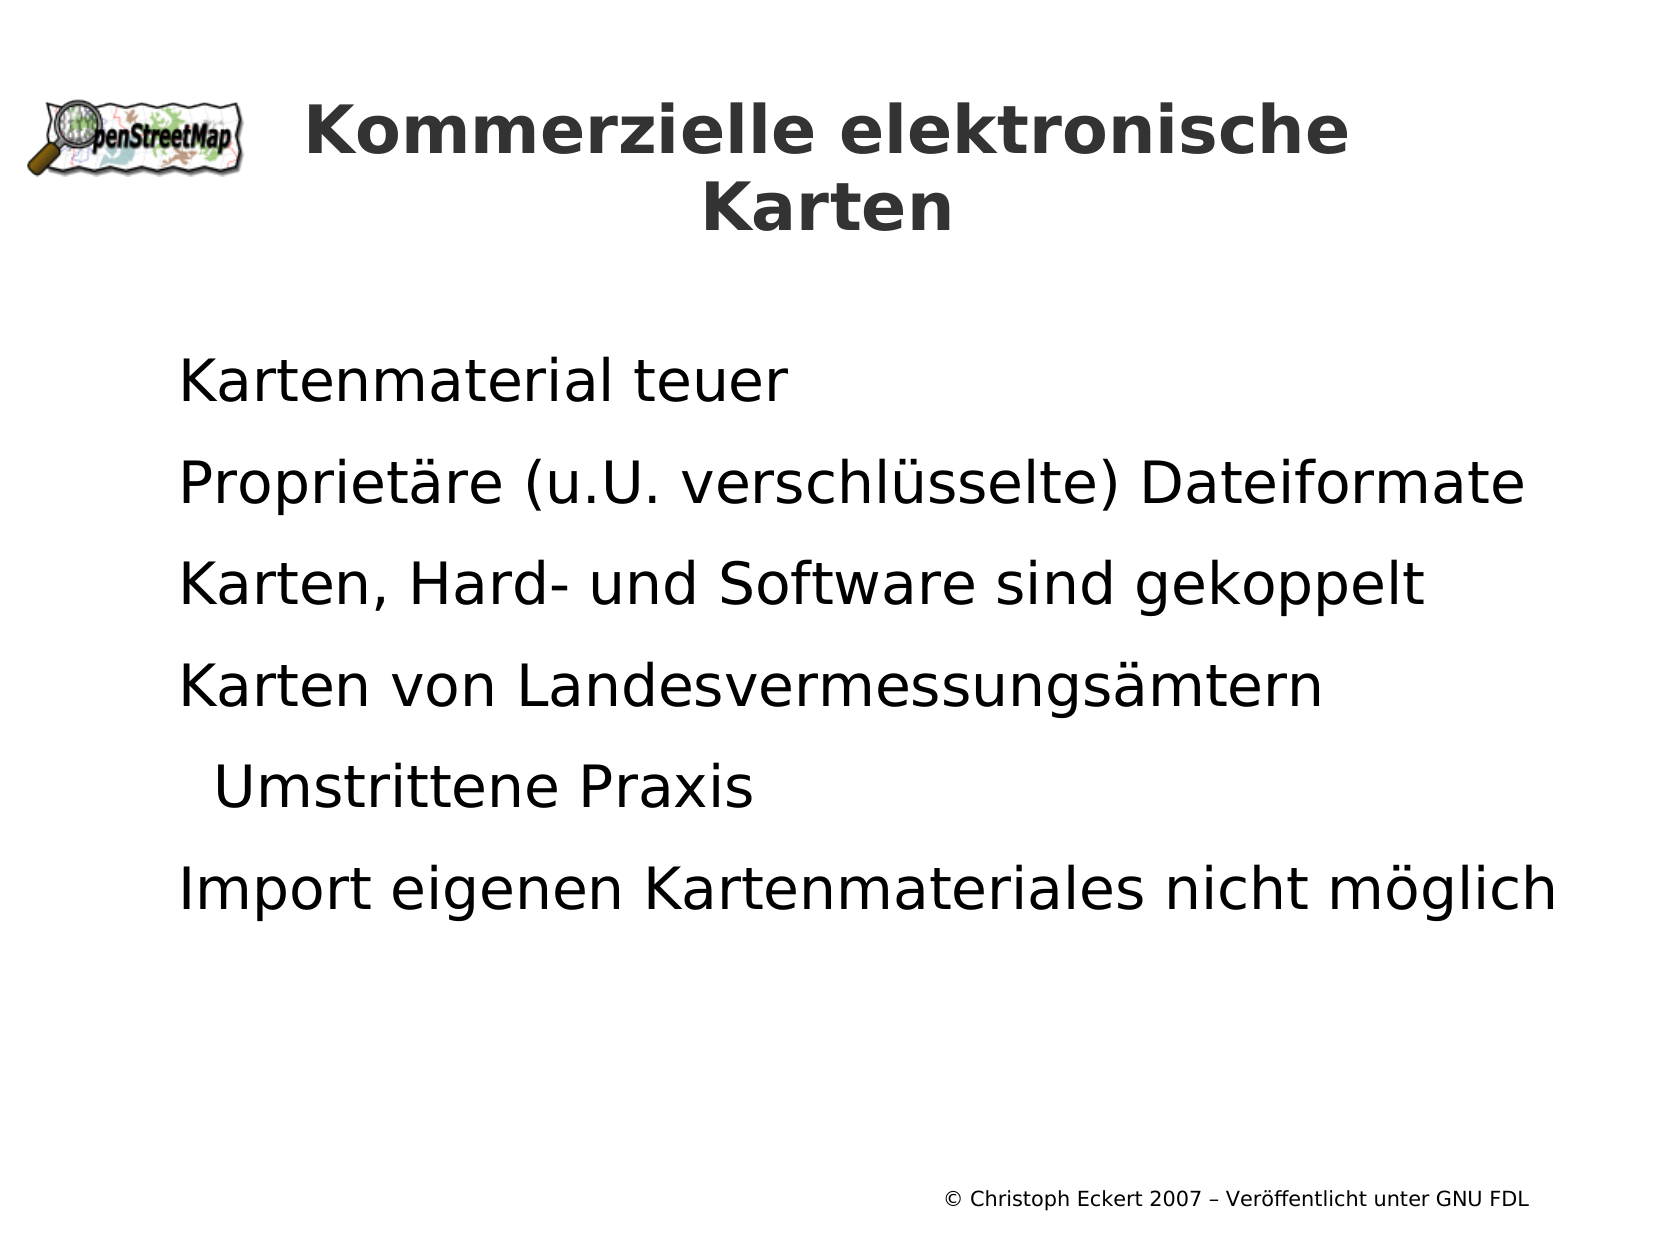

# Kommerzielle elektronische Karten
Kartenmaterial teuer
Proprietäre (u.U. verschlüsselte) Dateiformate
Karten, Hard- und Software sind gekoppelt
Karten von Landesvermessungsämtern
Umstrittene Praxis
Import eigenen Kartenmateriales nicht möglich